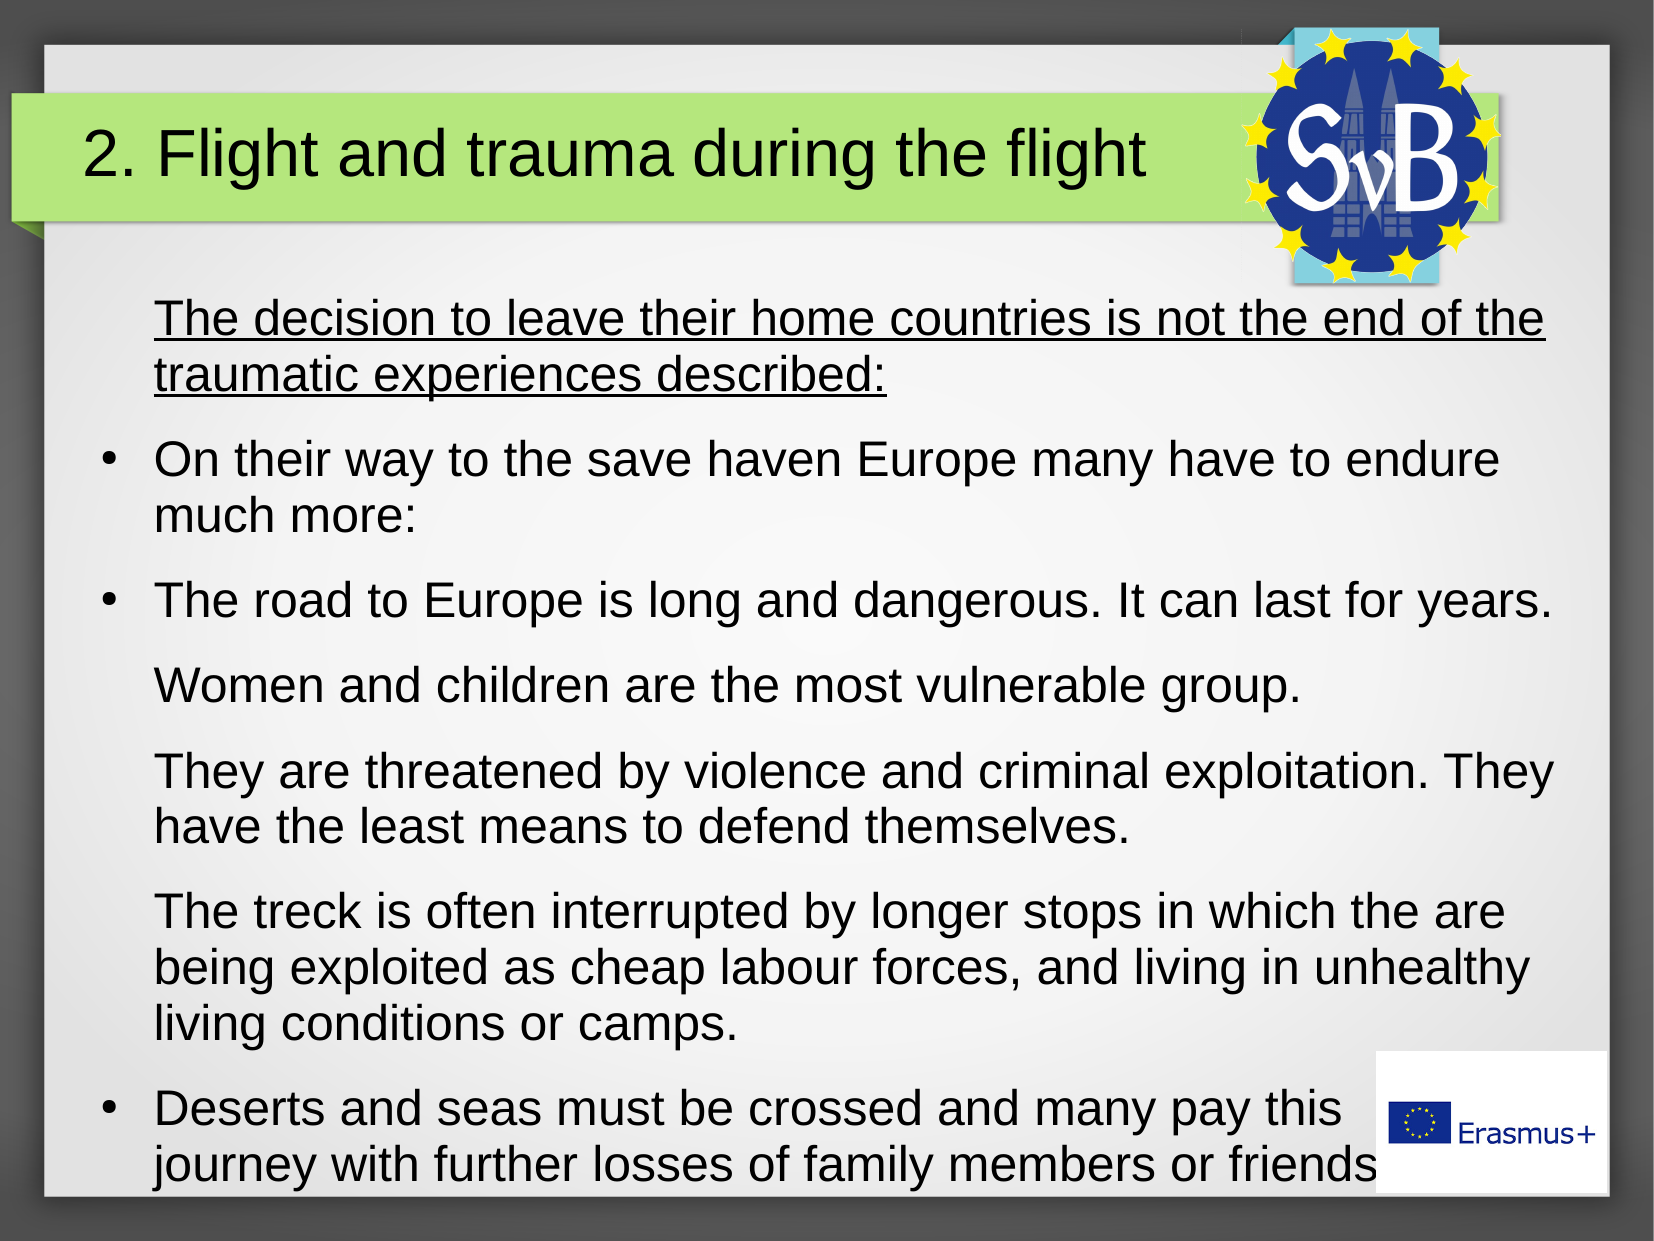

# 2. Flight and trauma during the flight
The decision to leave their home countries is not the end of the traumatic experiences described:
On their way to the save haven Europe many have to endure much more:
The road to Europe is long and dangerous. It can last for years.
Women and children are the most vulnerable group.
They are threatened by violence and criminal exploitation. They have the least means to defend themselves.
The treck is often interrupted by longer stops in which the are being exploited as cheap labour forces, and living in unhealthy living conditions or camps.
Deserts and seas must be crossed and many pay this
journey with further losses of family members or friends